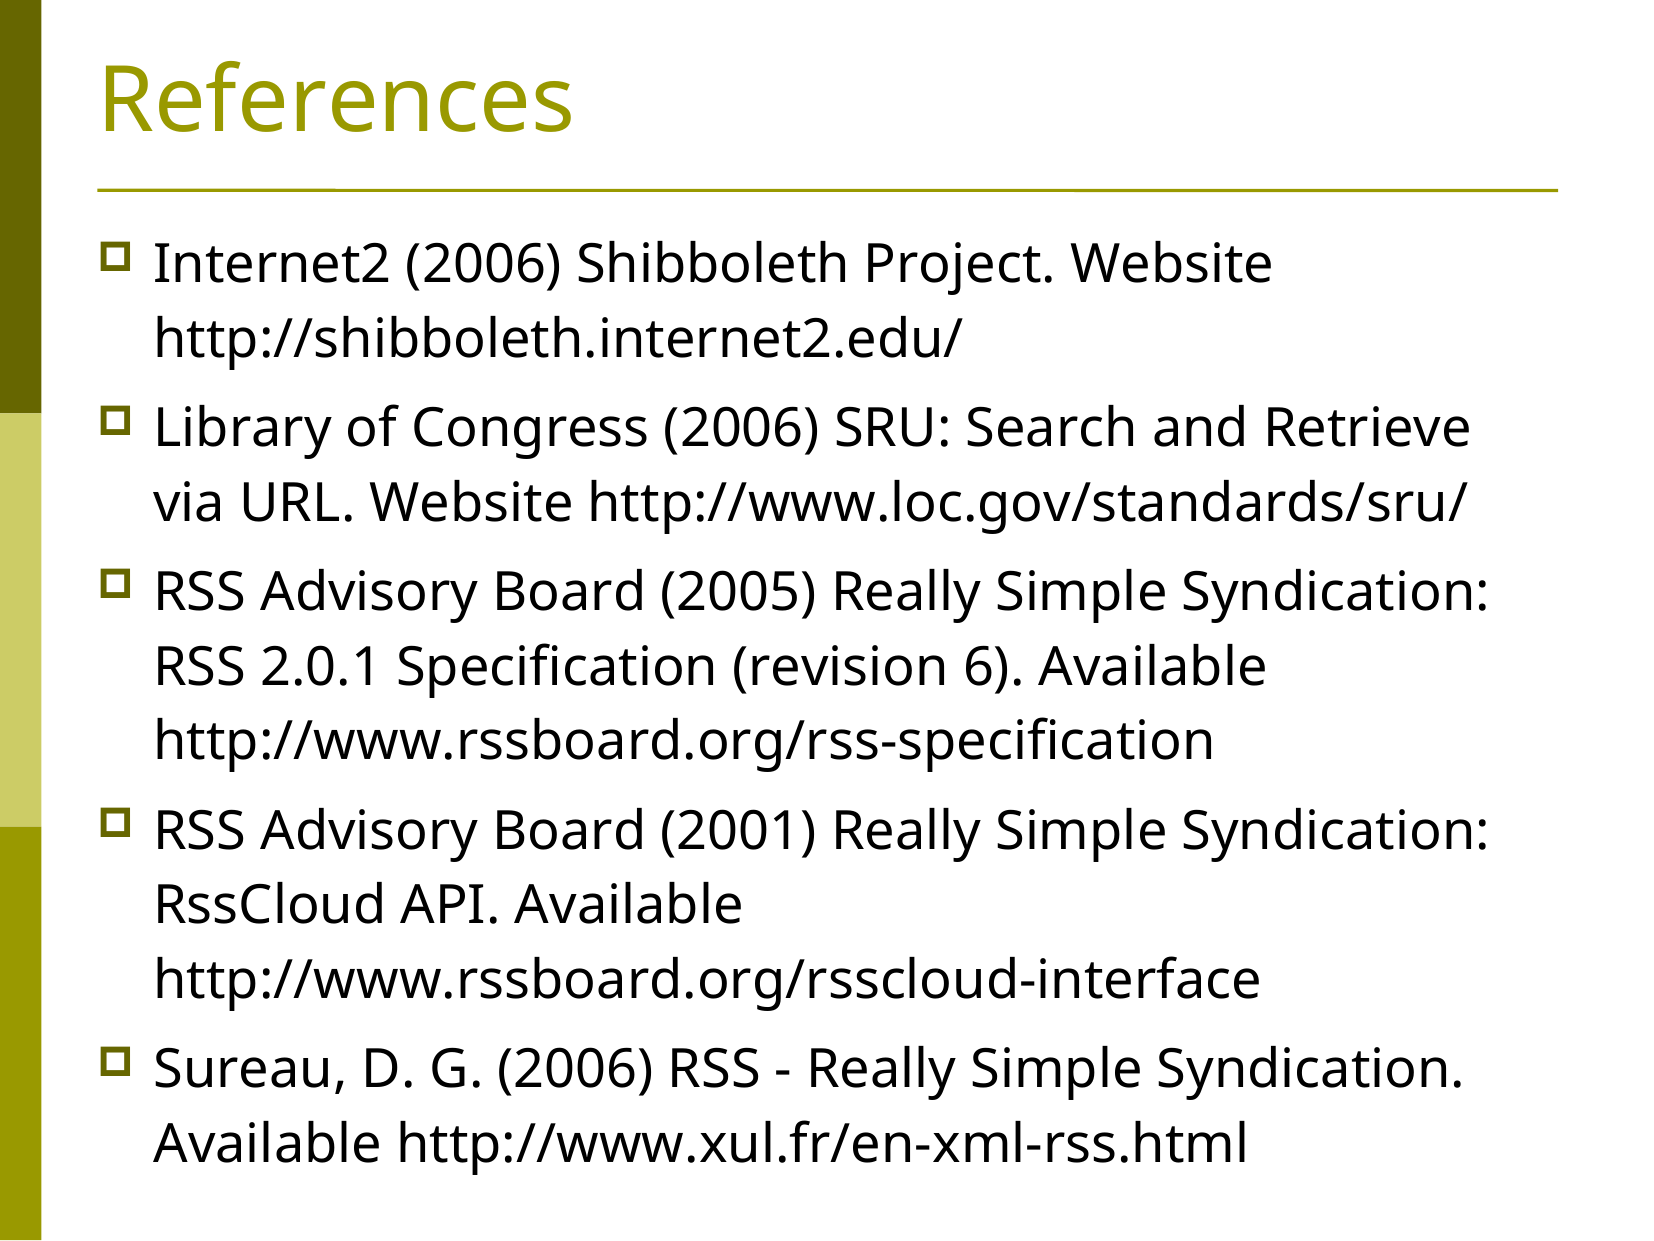

# References
Internet2 (2006) Shibboleth Project. Website http://shibboleth.internet2.edu/
Library of Congress (2006) SRU: Search and Retrieve via URL. Website http://www.loc.gov/standards/sru/
RSS Advisory Board (2005) Really Simple Syndication: RSS 2.0.1 Specification (revision 6). Available http://www.rssboard.org/rss-specification
RSS Advisory Board (2001) Really Simple Syndication: RssCloud API. Available http://www.rssboard.org/rsscloud-interface
Sureau, D. G. (2006) RSS - Really Simple Syndication. Available http://www.xul.fr/en-xml-rss.html